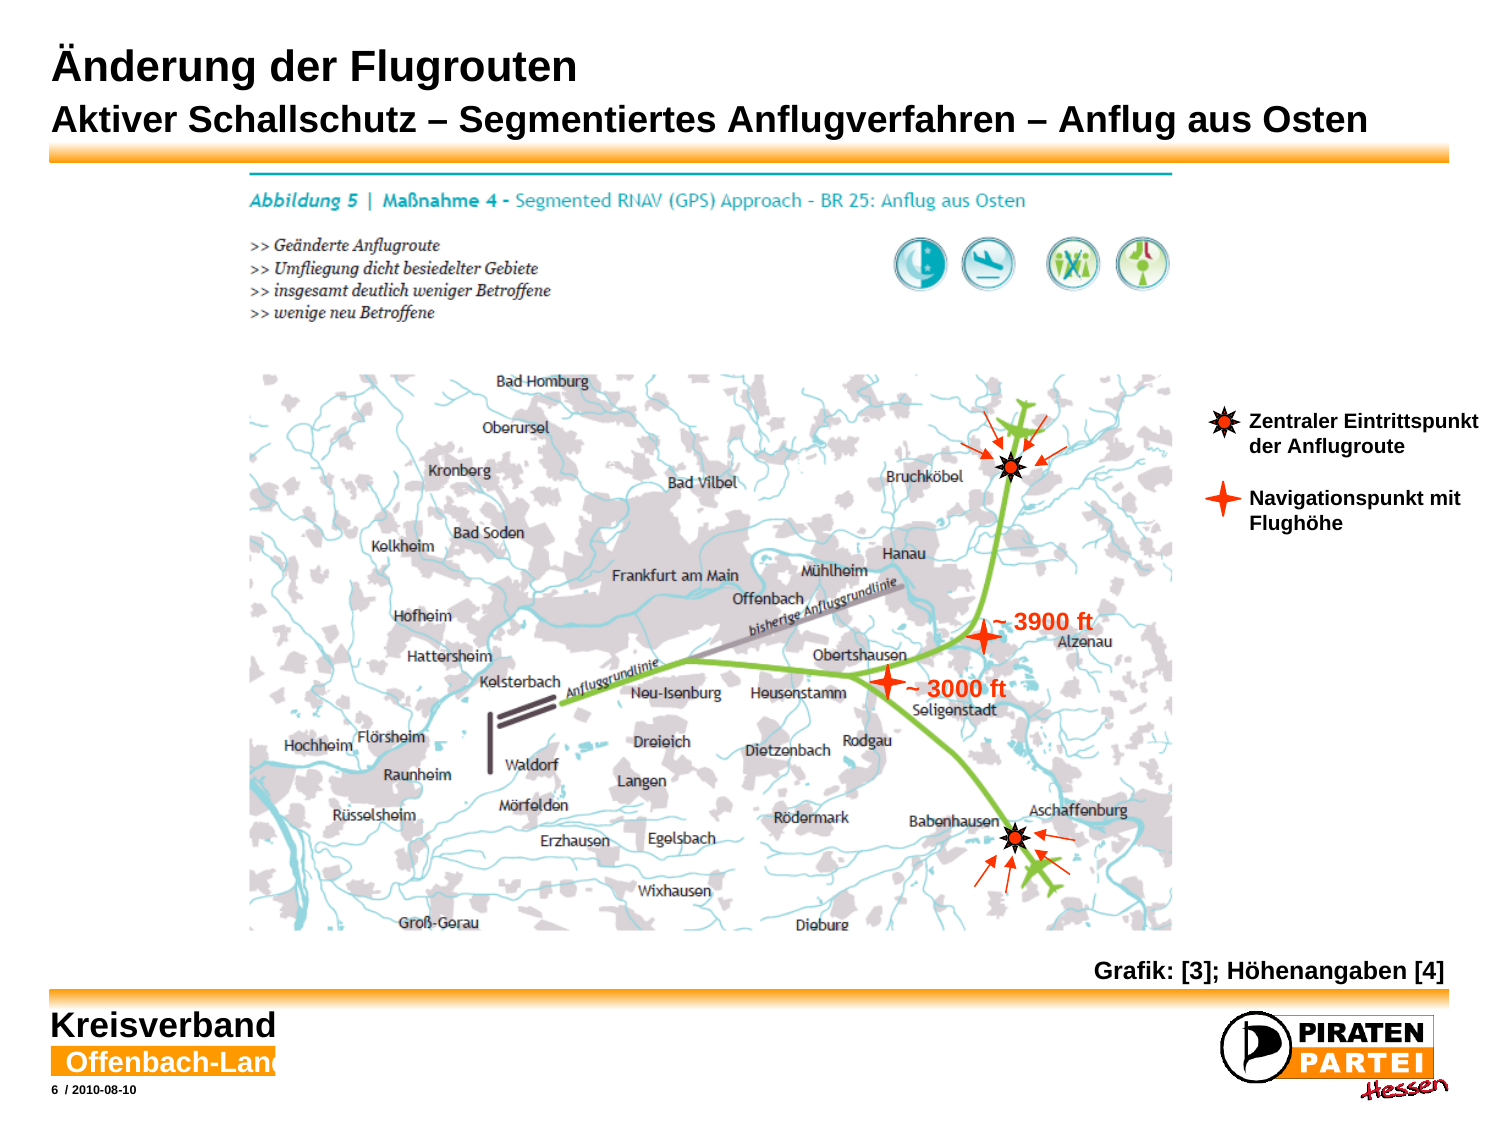

# Änderung der Flugrouten Aktiver Schallschutz – Segmentiertes Anflugverfahren – Anflug aus Osten
Zentraler Eintrittspunkt
der Anflugroute
Navigationspunkt mit
Flughöhe
~ 3900 ft
~ 3000 ft
Grafik: [3]; Höhenangaben [4]